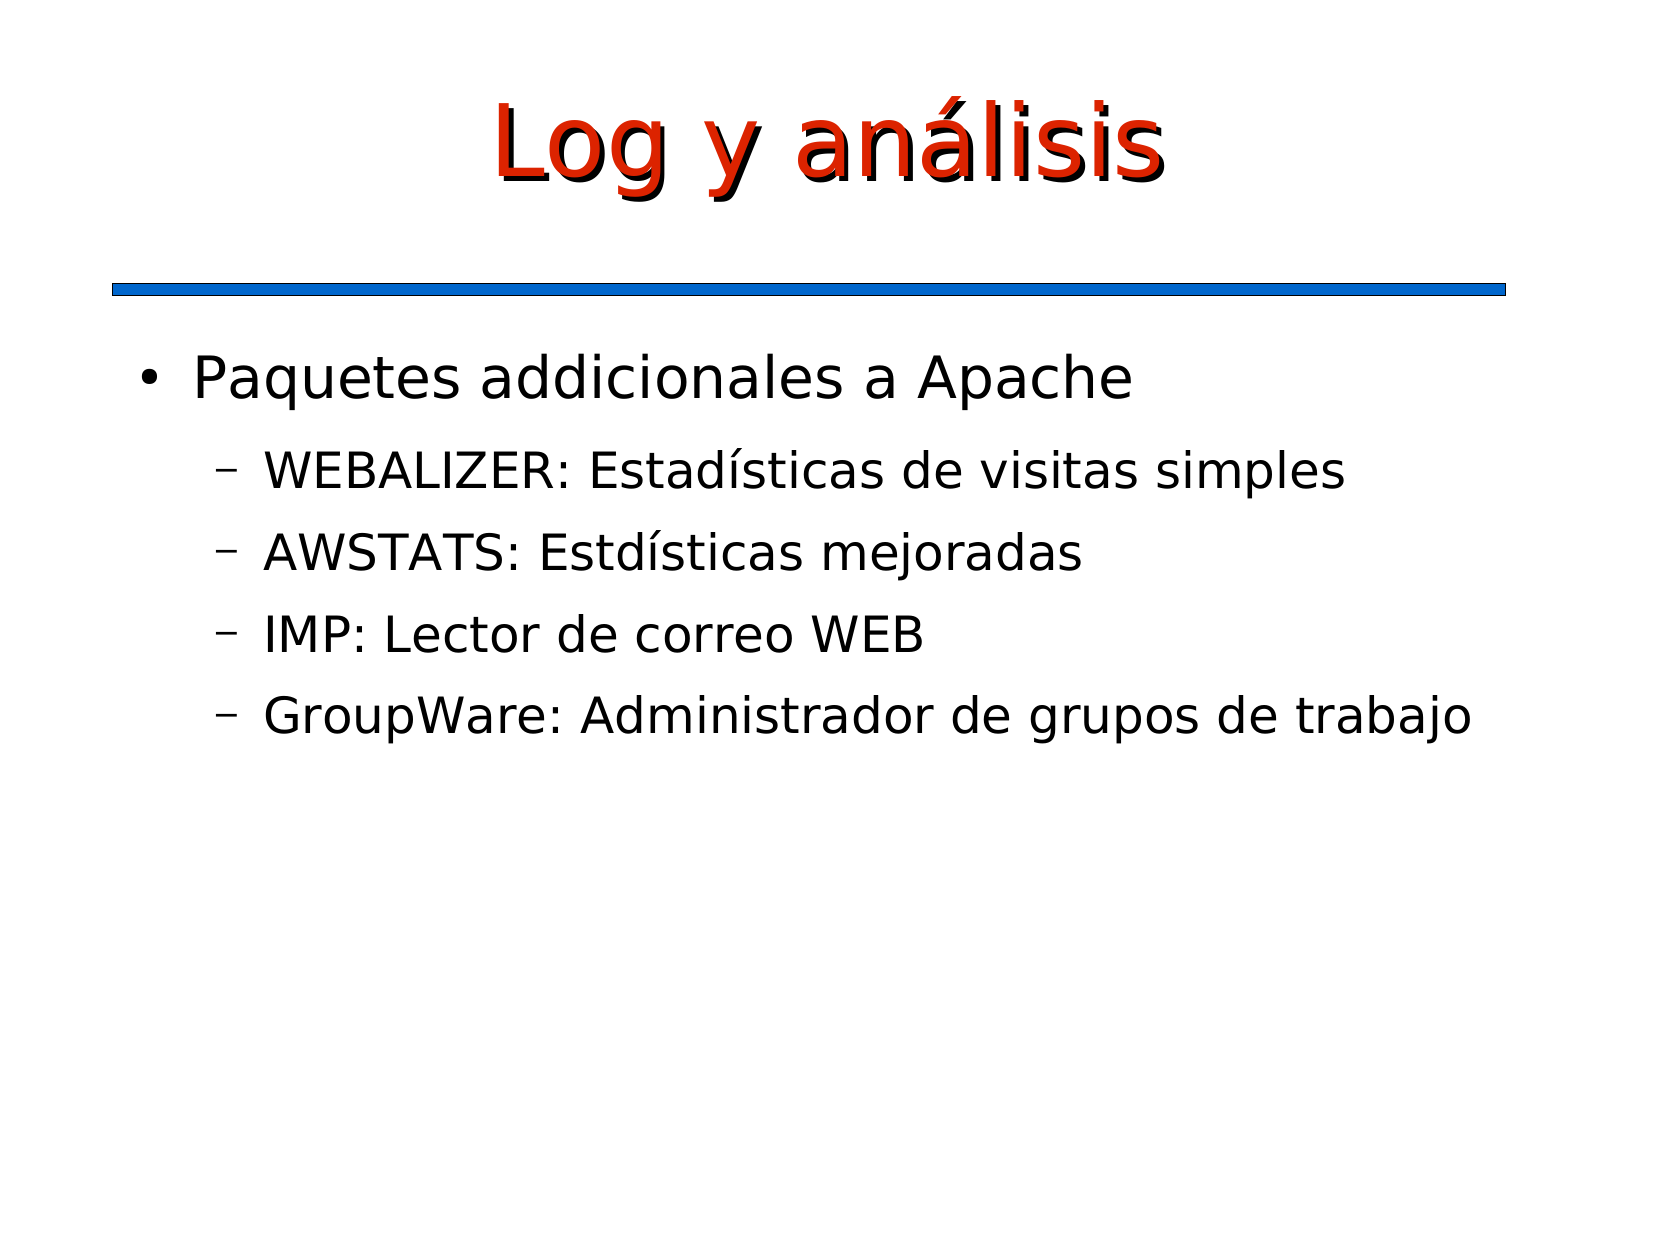

# Log y análisis
Paquetes addicionales a Apache
WEBALIZER: Estadísticas de visitas simples
AWSTATS: Estdísticas mejoradas
IMP: Lector de correo WEB
GroupWare: Administrador de grupos de trabajo